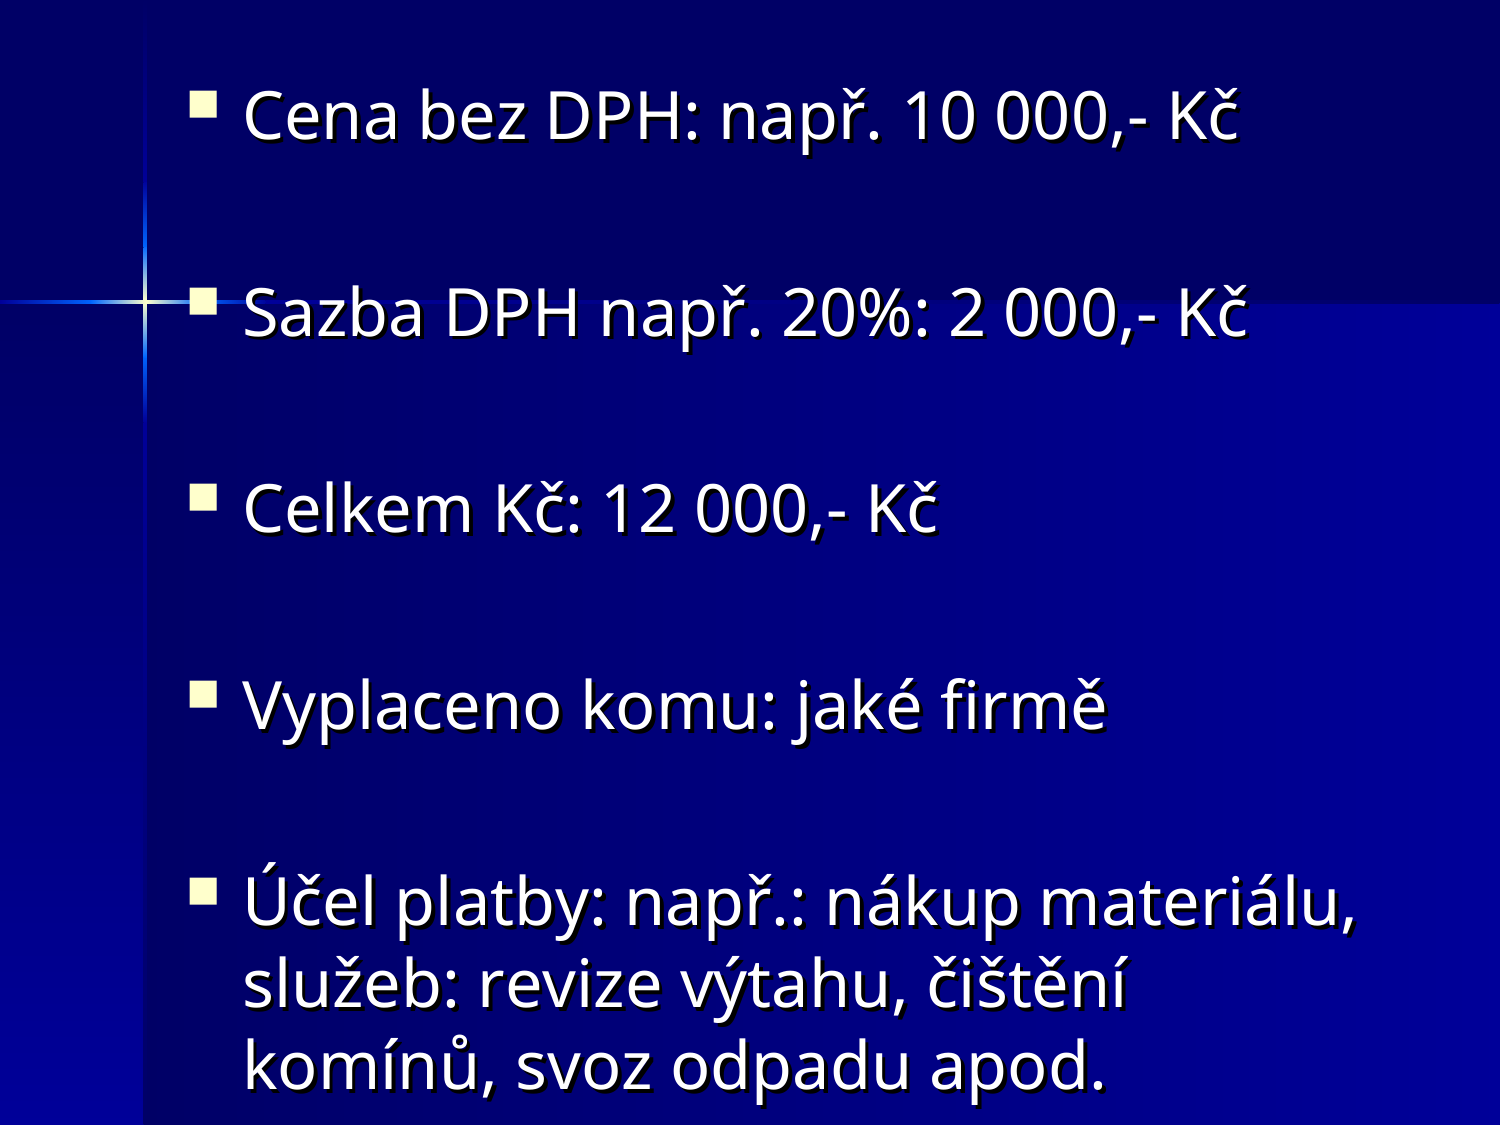

# Cena bez DPH: např. 10 000,- Kč
Sazba DPH např. 20%: 2 000,- Kč
Celkem Kč: 12 000,- Kč
Vyplaceno komu: jaké firmě
Účel platby: např.: nákup materiálu, služeb: revize výtahu, čištění komínů, svoz odpadu apod.